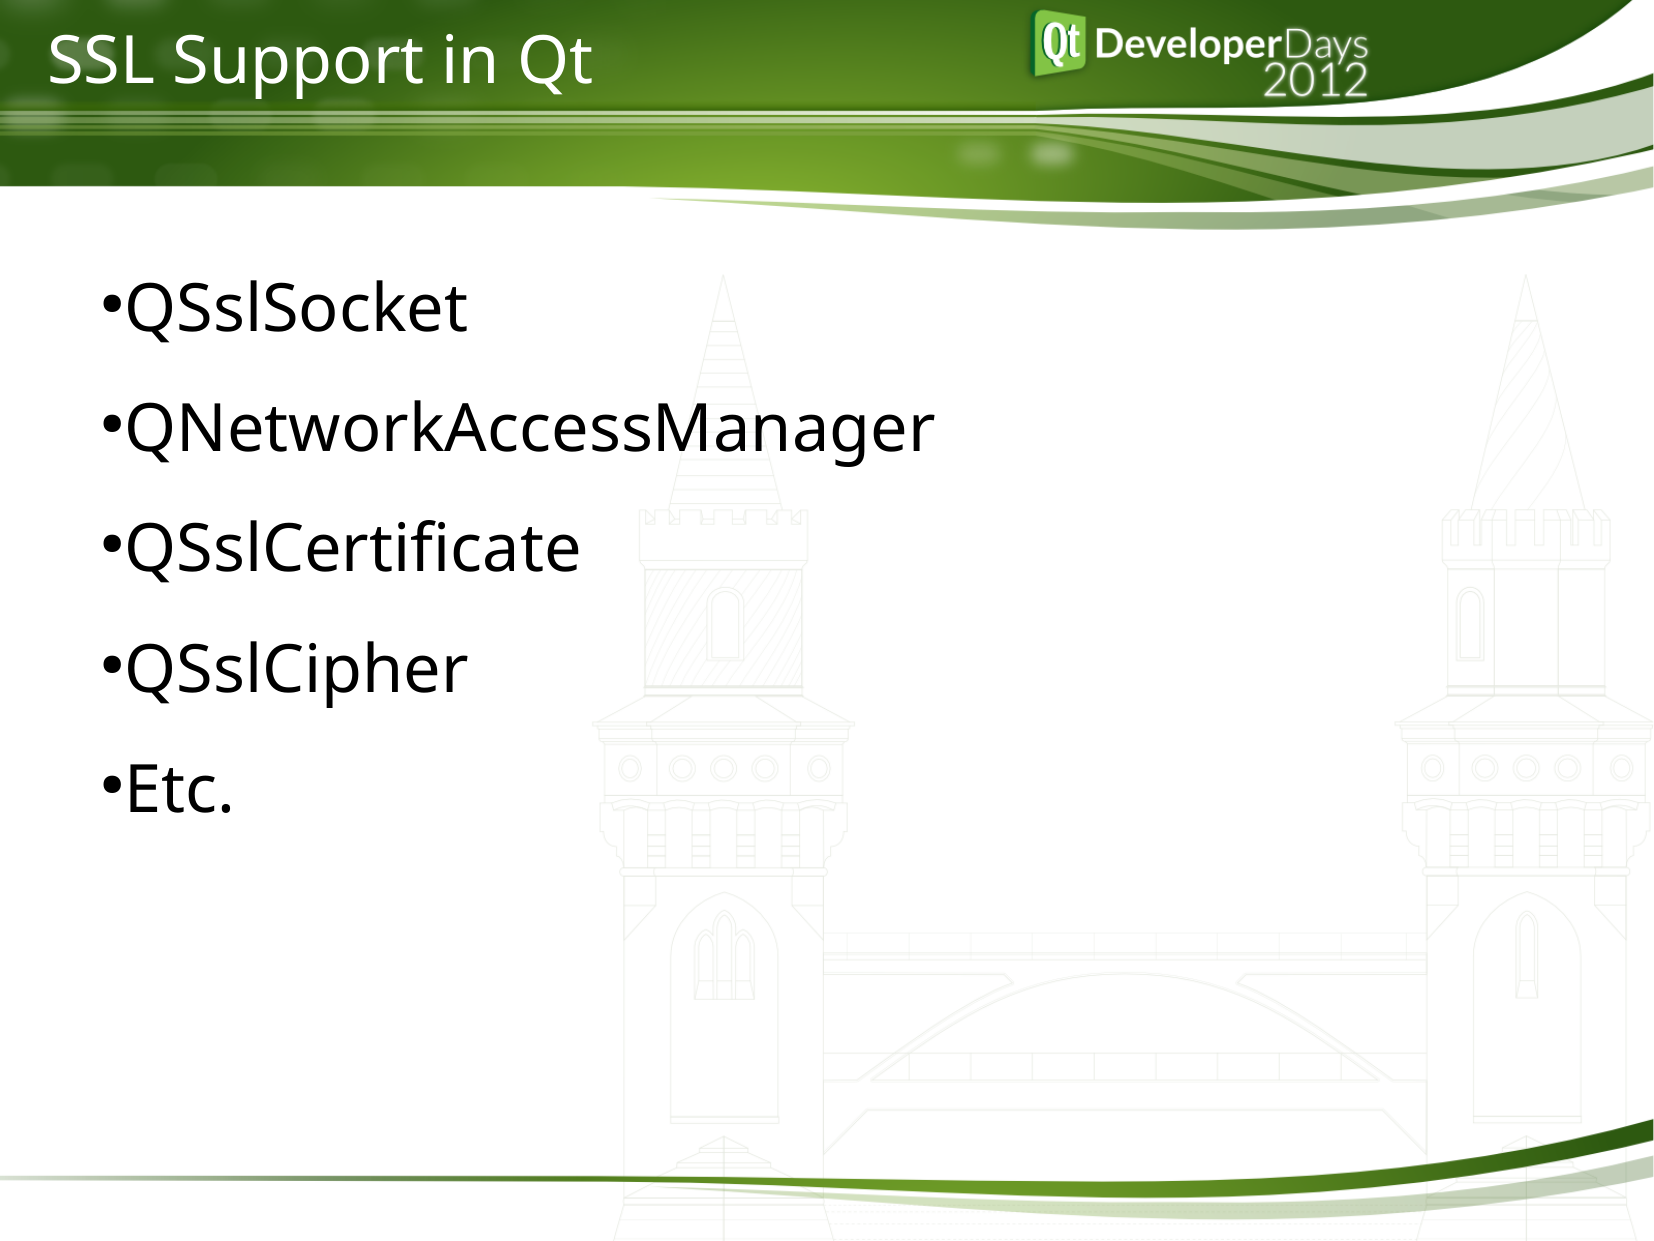

# SSL Support in Qt
QSslSocket
QNetworkAccessManager
QSslCertificate
QSslCipher
Etc.